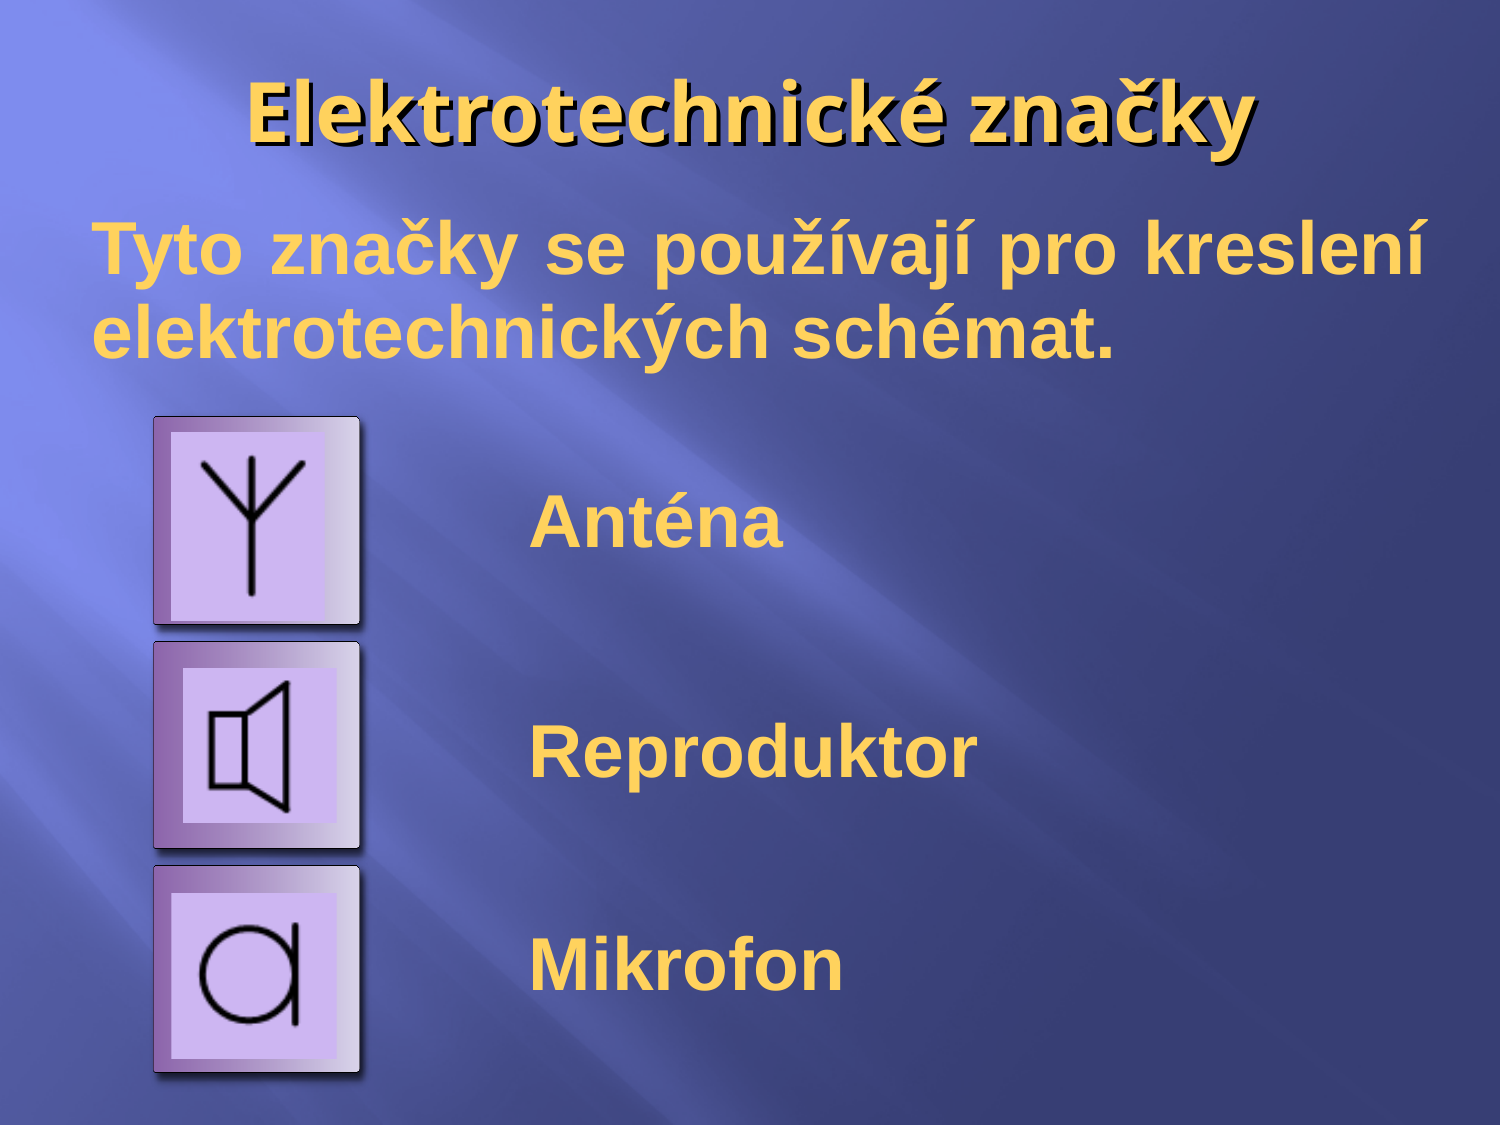

# Elektrotechnické značky
Tyto značky se používají pro kreslení elektrotechnických schémat.
Anténa
Reproduktor
Mikrofon